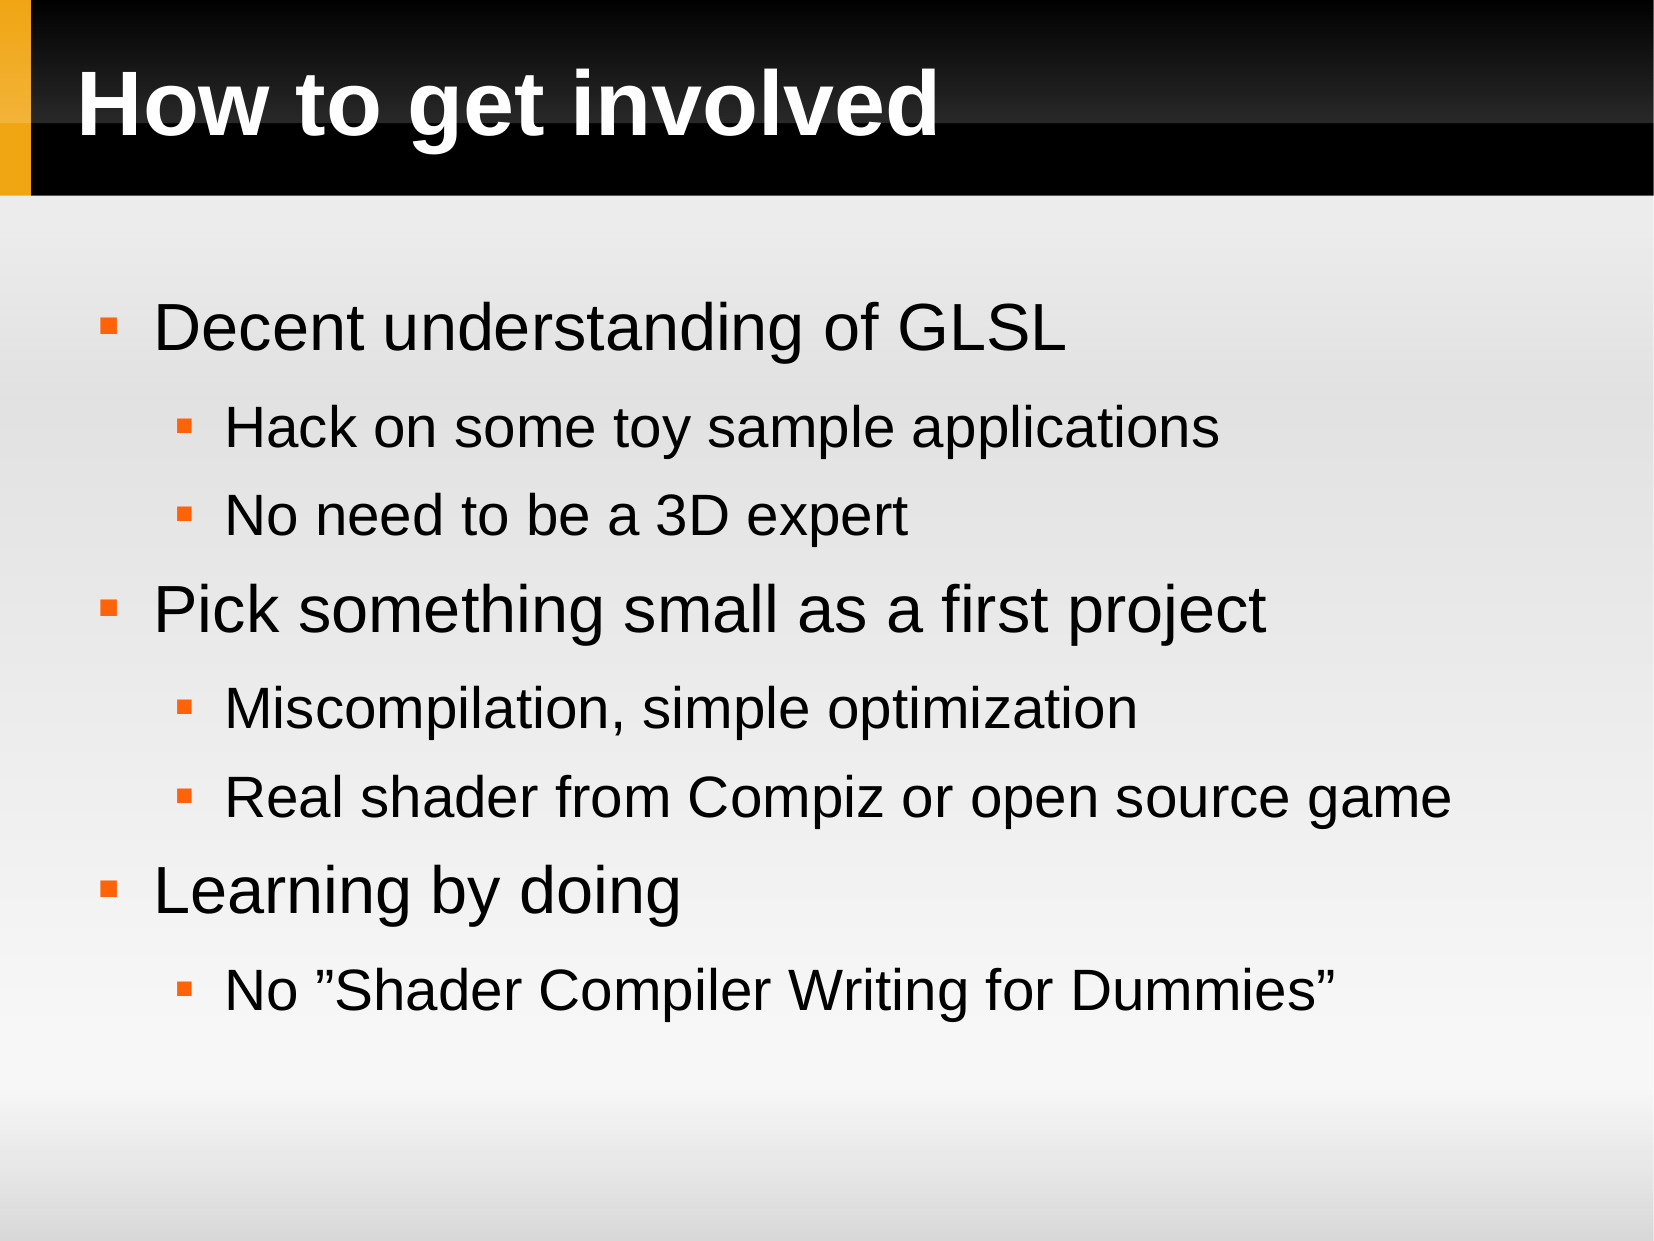

# How to get involved
Decent understanding of GLSL
Hack on some toy sample applications
No need to be a 3D expert
Pick something small as a first project
Miscompilation, simple optimization
Real shader from Compiz or open source game
Learning by doing
No ”Shader Compiler Writing for Dummies”